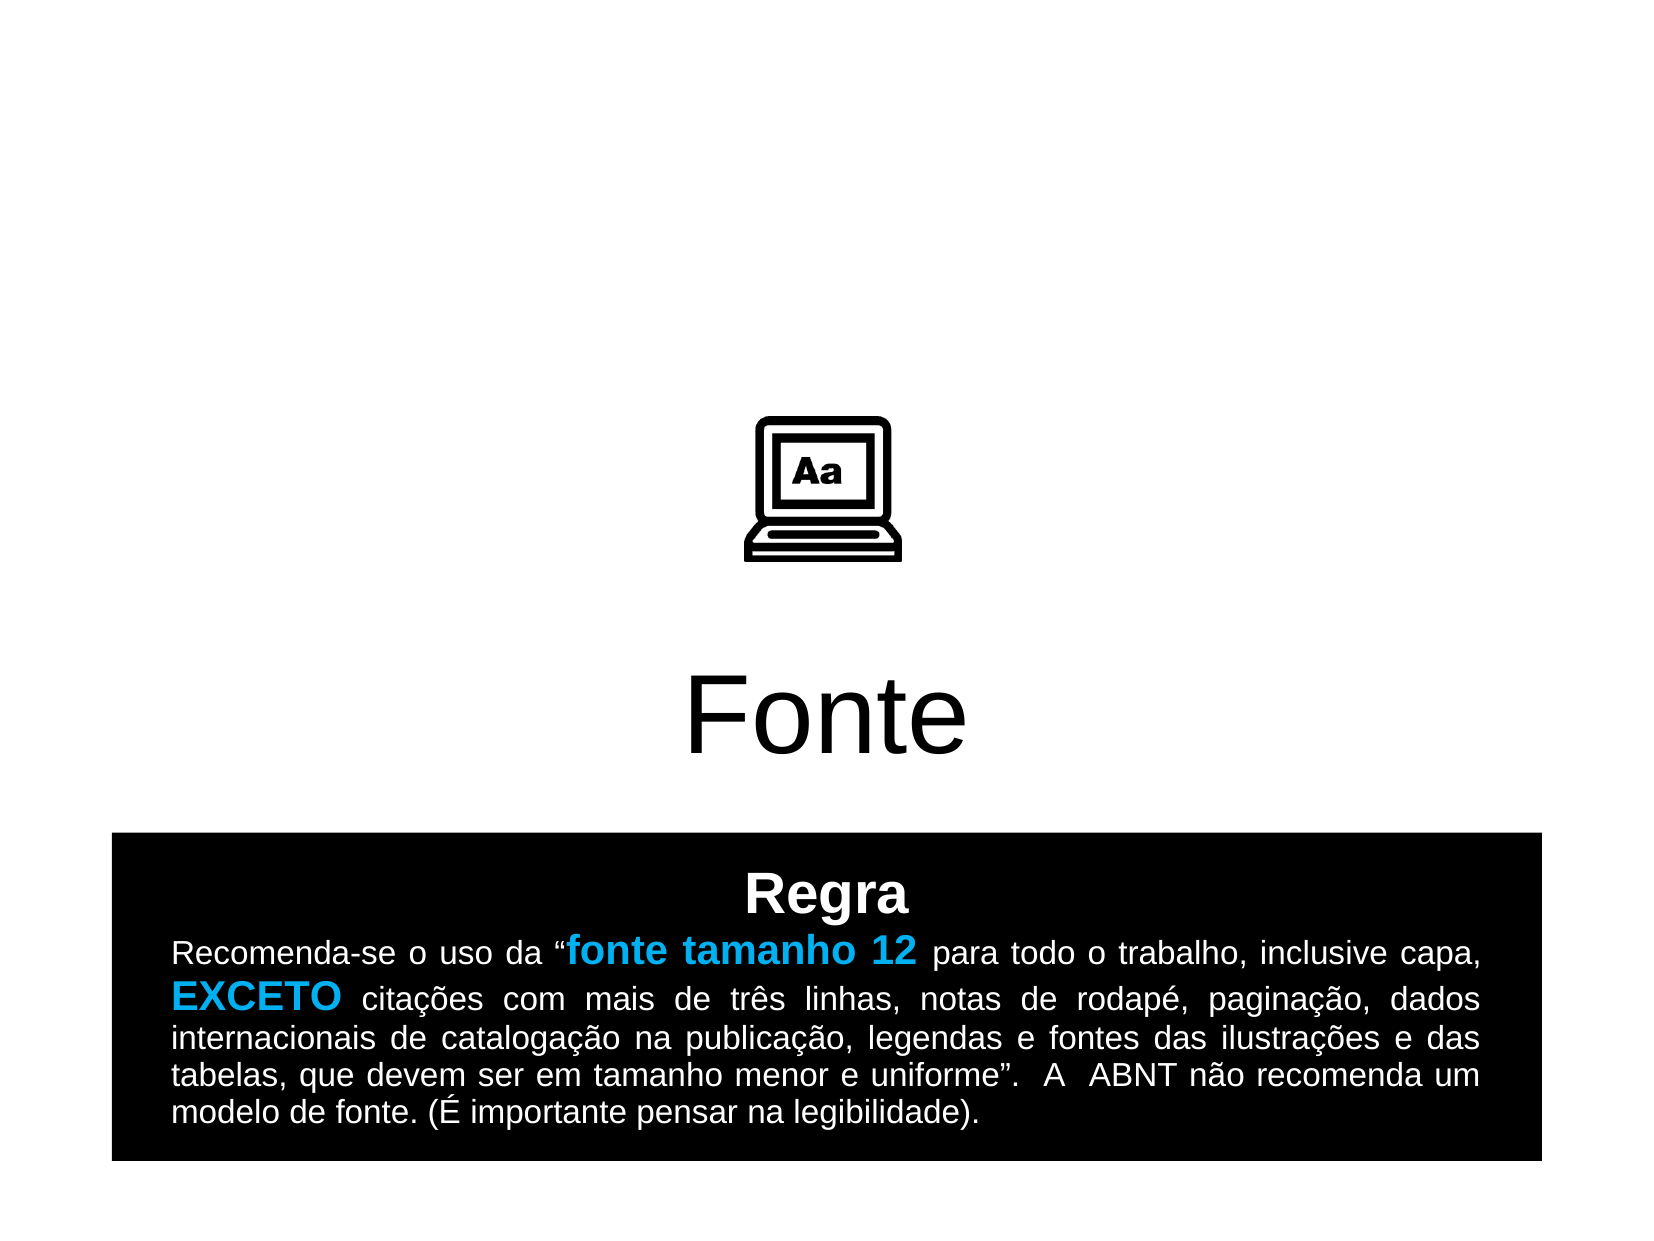

# Fonte
Regra
Recomenda-se o uso da “fonte tamanho 12 para todo o trabalho, inclusive capa, EXCETO citações com mais de três linhas, notas de rodapé, paginação, dados internacionais de catalogação na publicação, legendas e fontes das ilustrações e das tabelas, que devem ser em tamanho menor e uniforme”. A ABNT não recomenda um modelo de fonte. (É importante pensar na legibilidade).